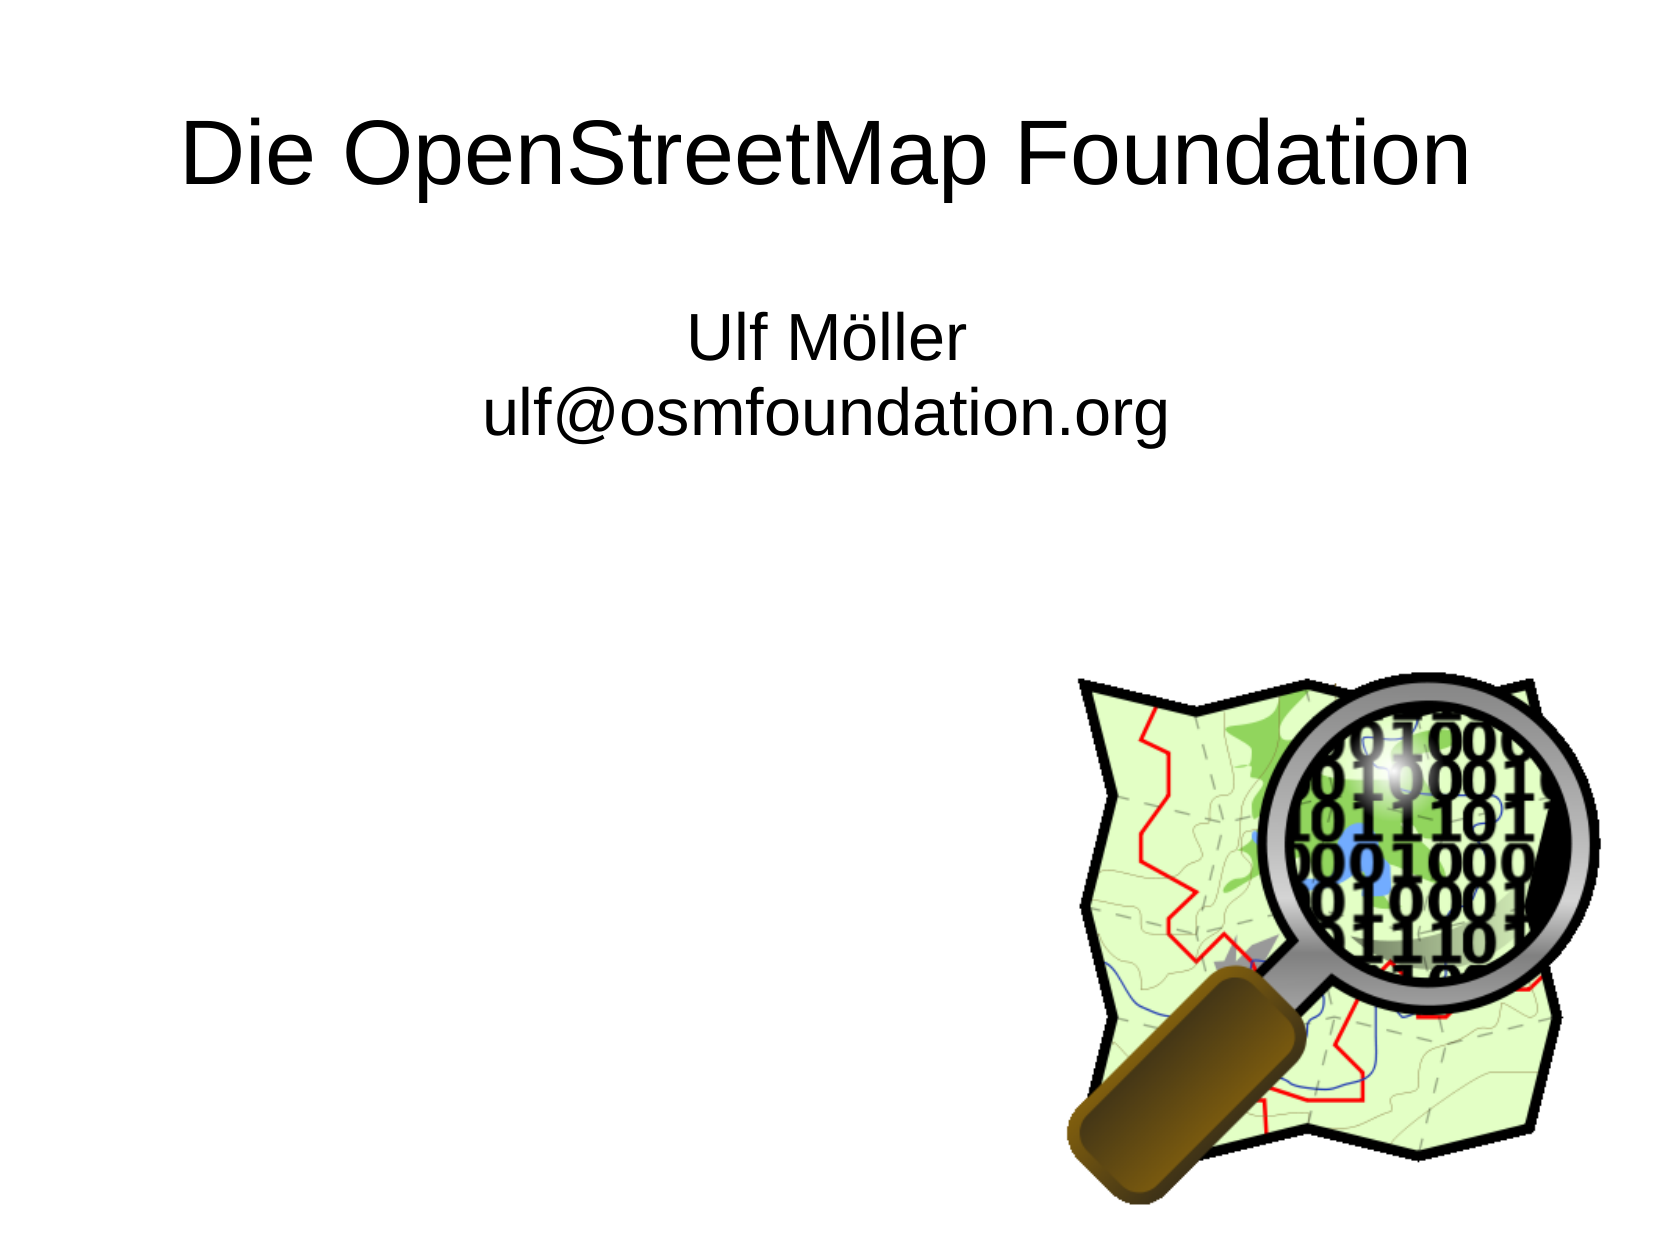

# Die OpenStreetMap Foundation
Ulf Möller
ulf@osmfoundation.org